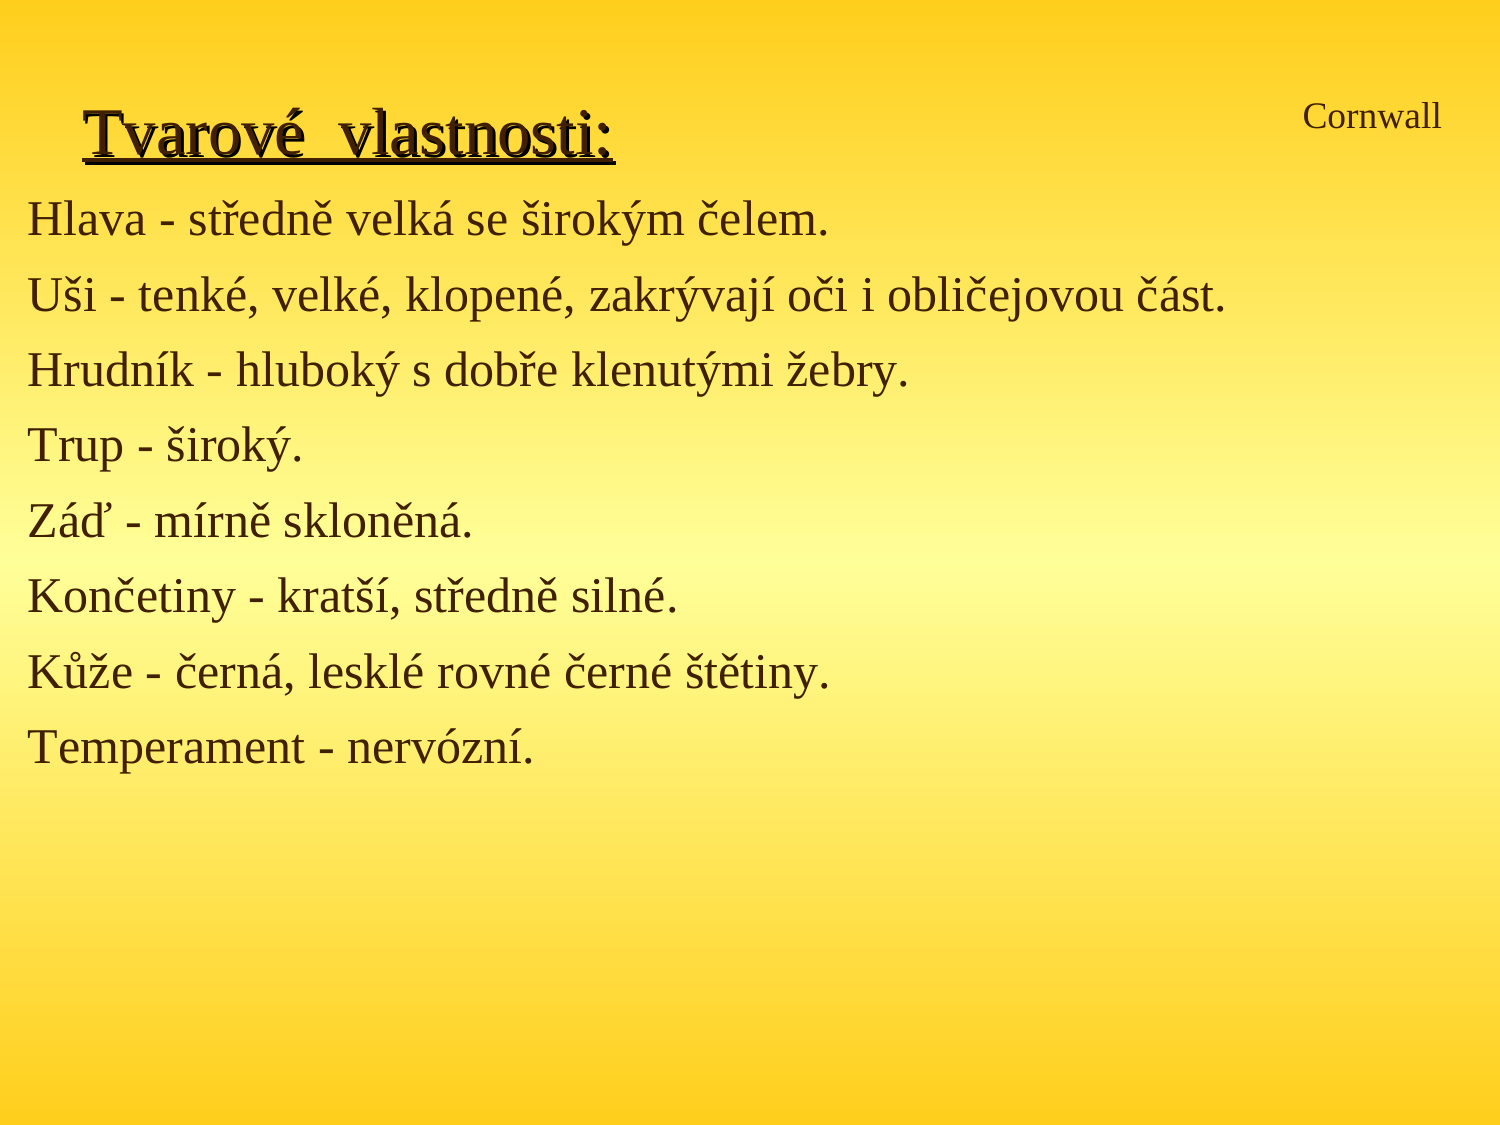

Tvarové vlastnosti:
 Hlava - středně velká se širokým čelem.
 Uši - tenké, velké, klopené, zakrývají oči i obličejovou část.
 Hrudník - hluboký s dobře klenutými žebry.
 Trup - široký.
 Záď - mírně skloněná.
 Končetiny - kratší, středně silné.
 Kůže - černá, lesklé rovné černé štětiny.
 Temperament - nervózní.
Cornwall